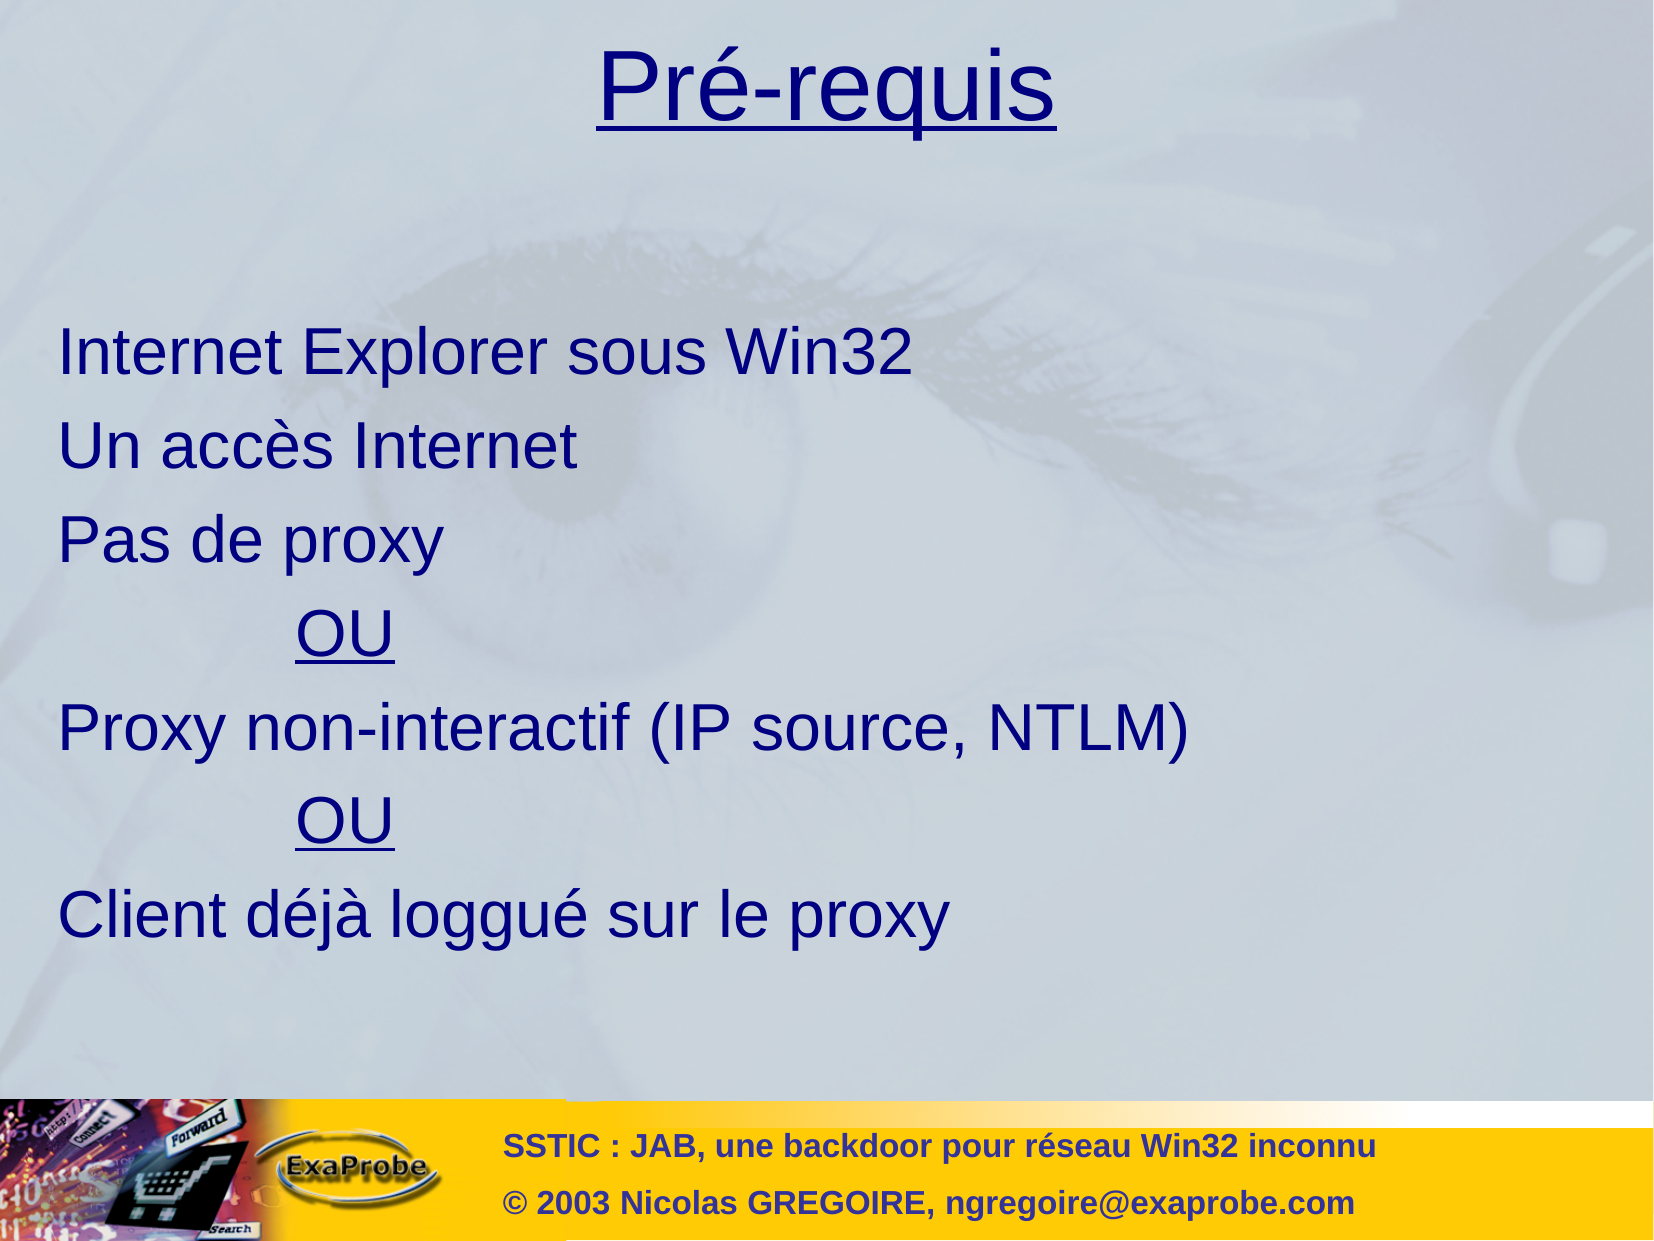

# Pré-requis
 Internet Explorer sous Win32
 Un accès Internet
 Pas de proxy
		OU
 Proxy non-interactif (IP source, NTLM)
		OU
 Client déjà loggué sur le proxy